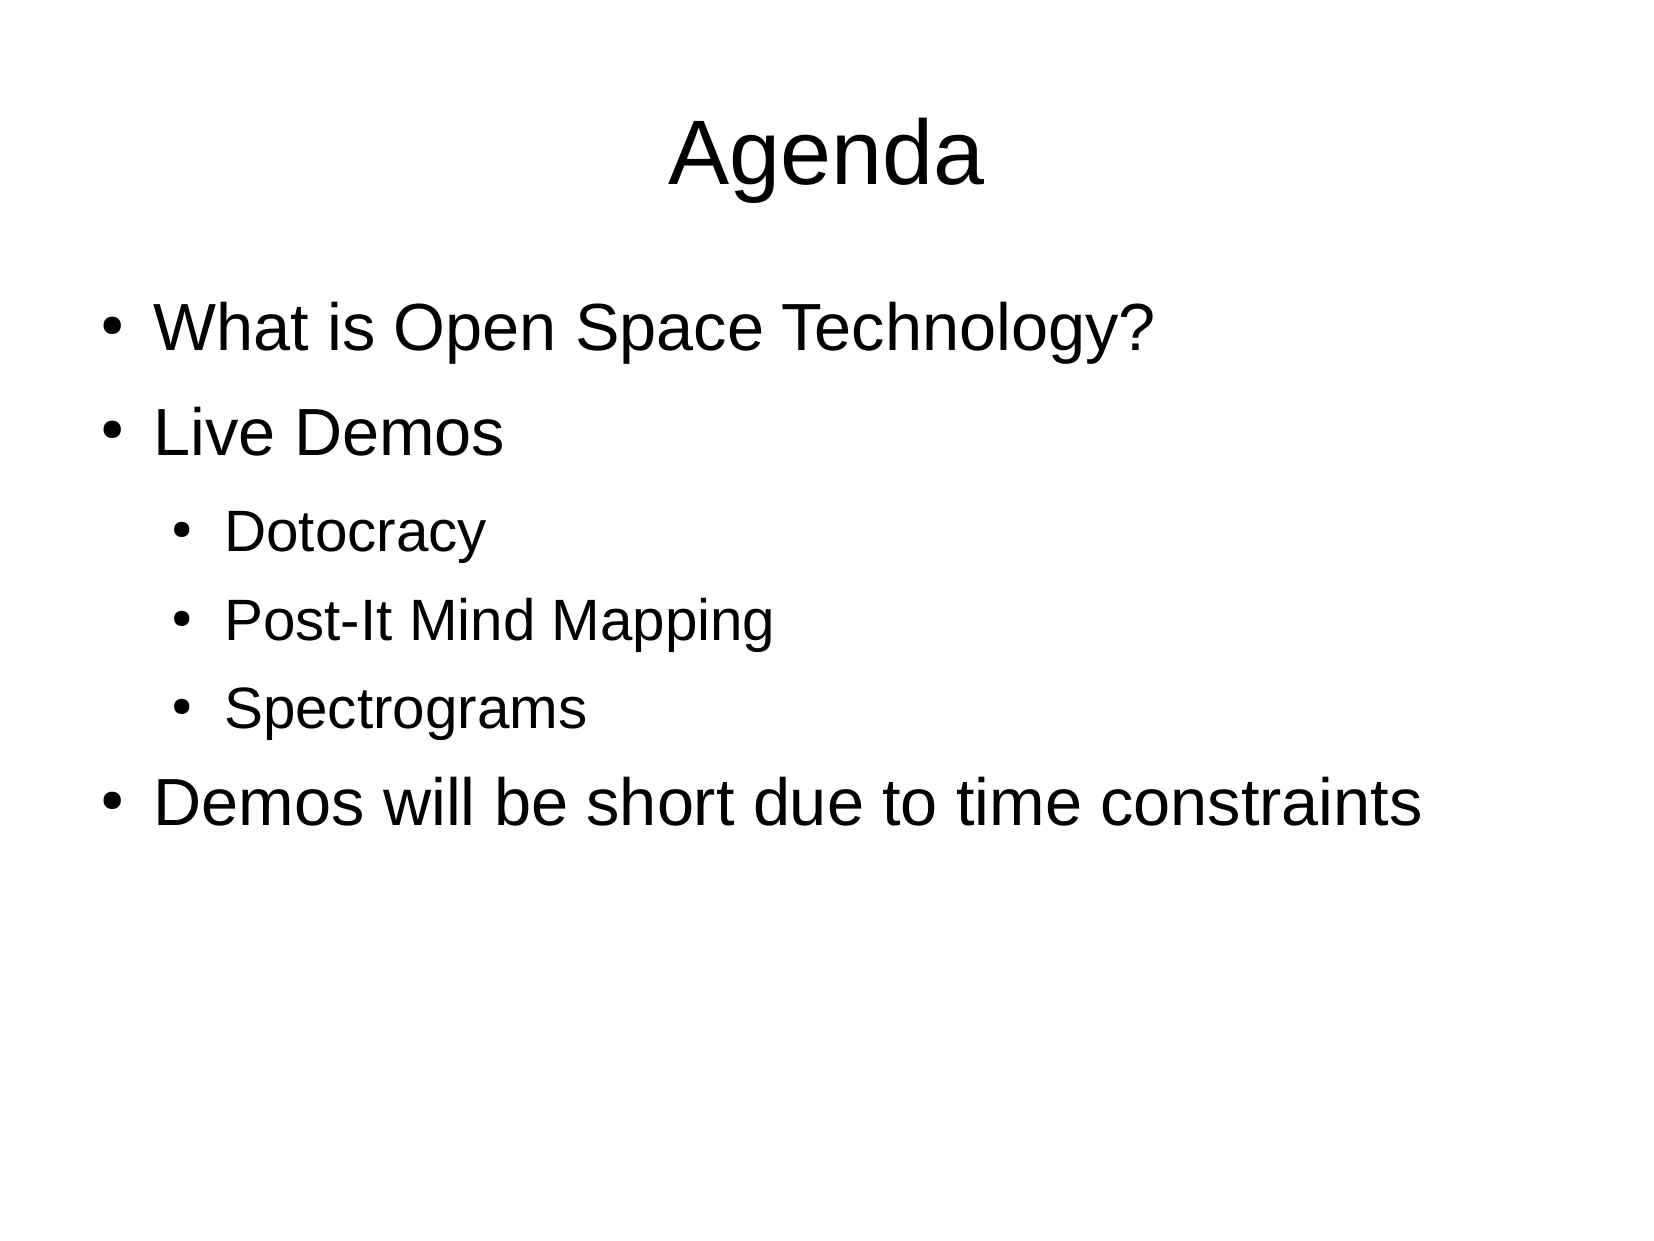

# Agenda
What is Open Space Technology?
Live Demos
Dotocracy
Post-It Mind Mapping
Spectrograms
Demos will be short due to time constraints